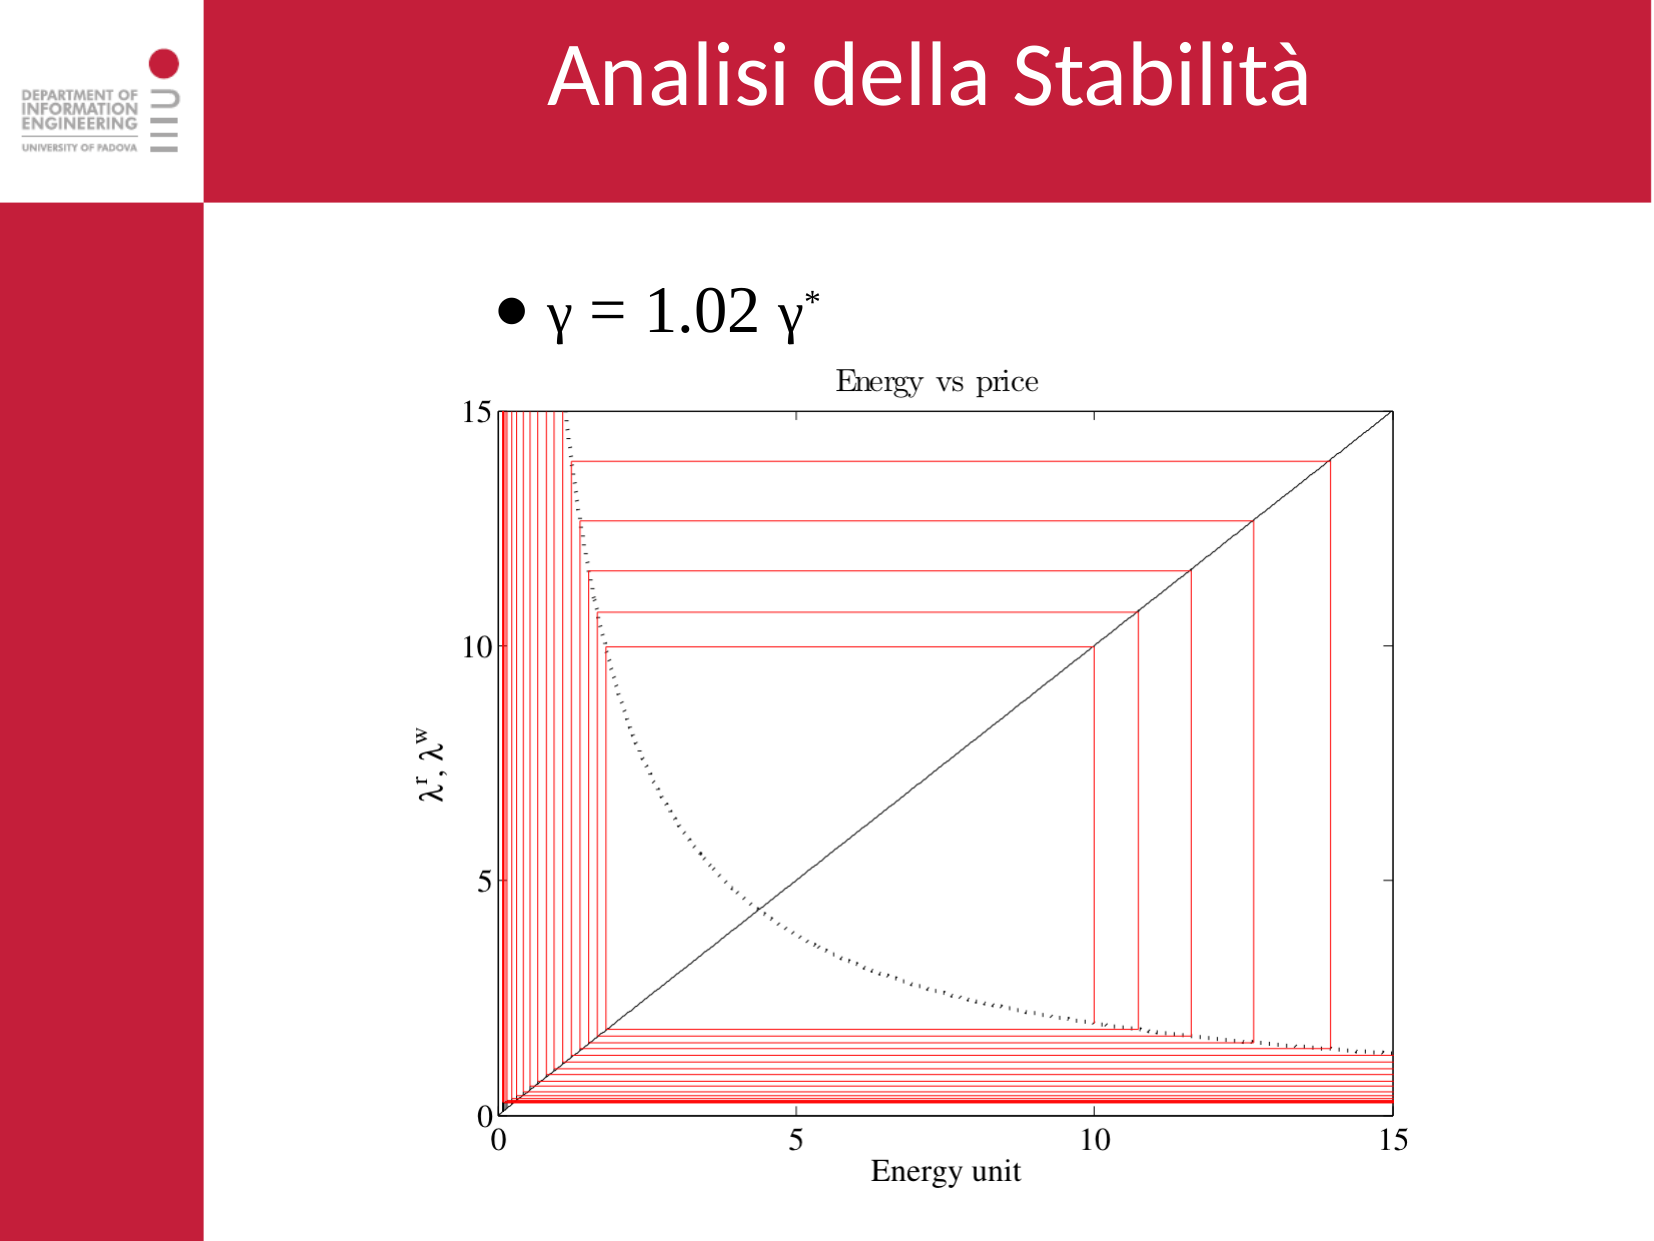

Analisi della Stabilità
• γ = 1.02 γ*